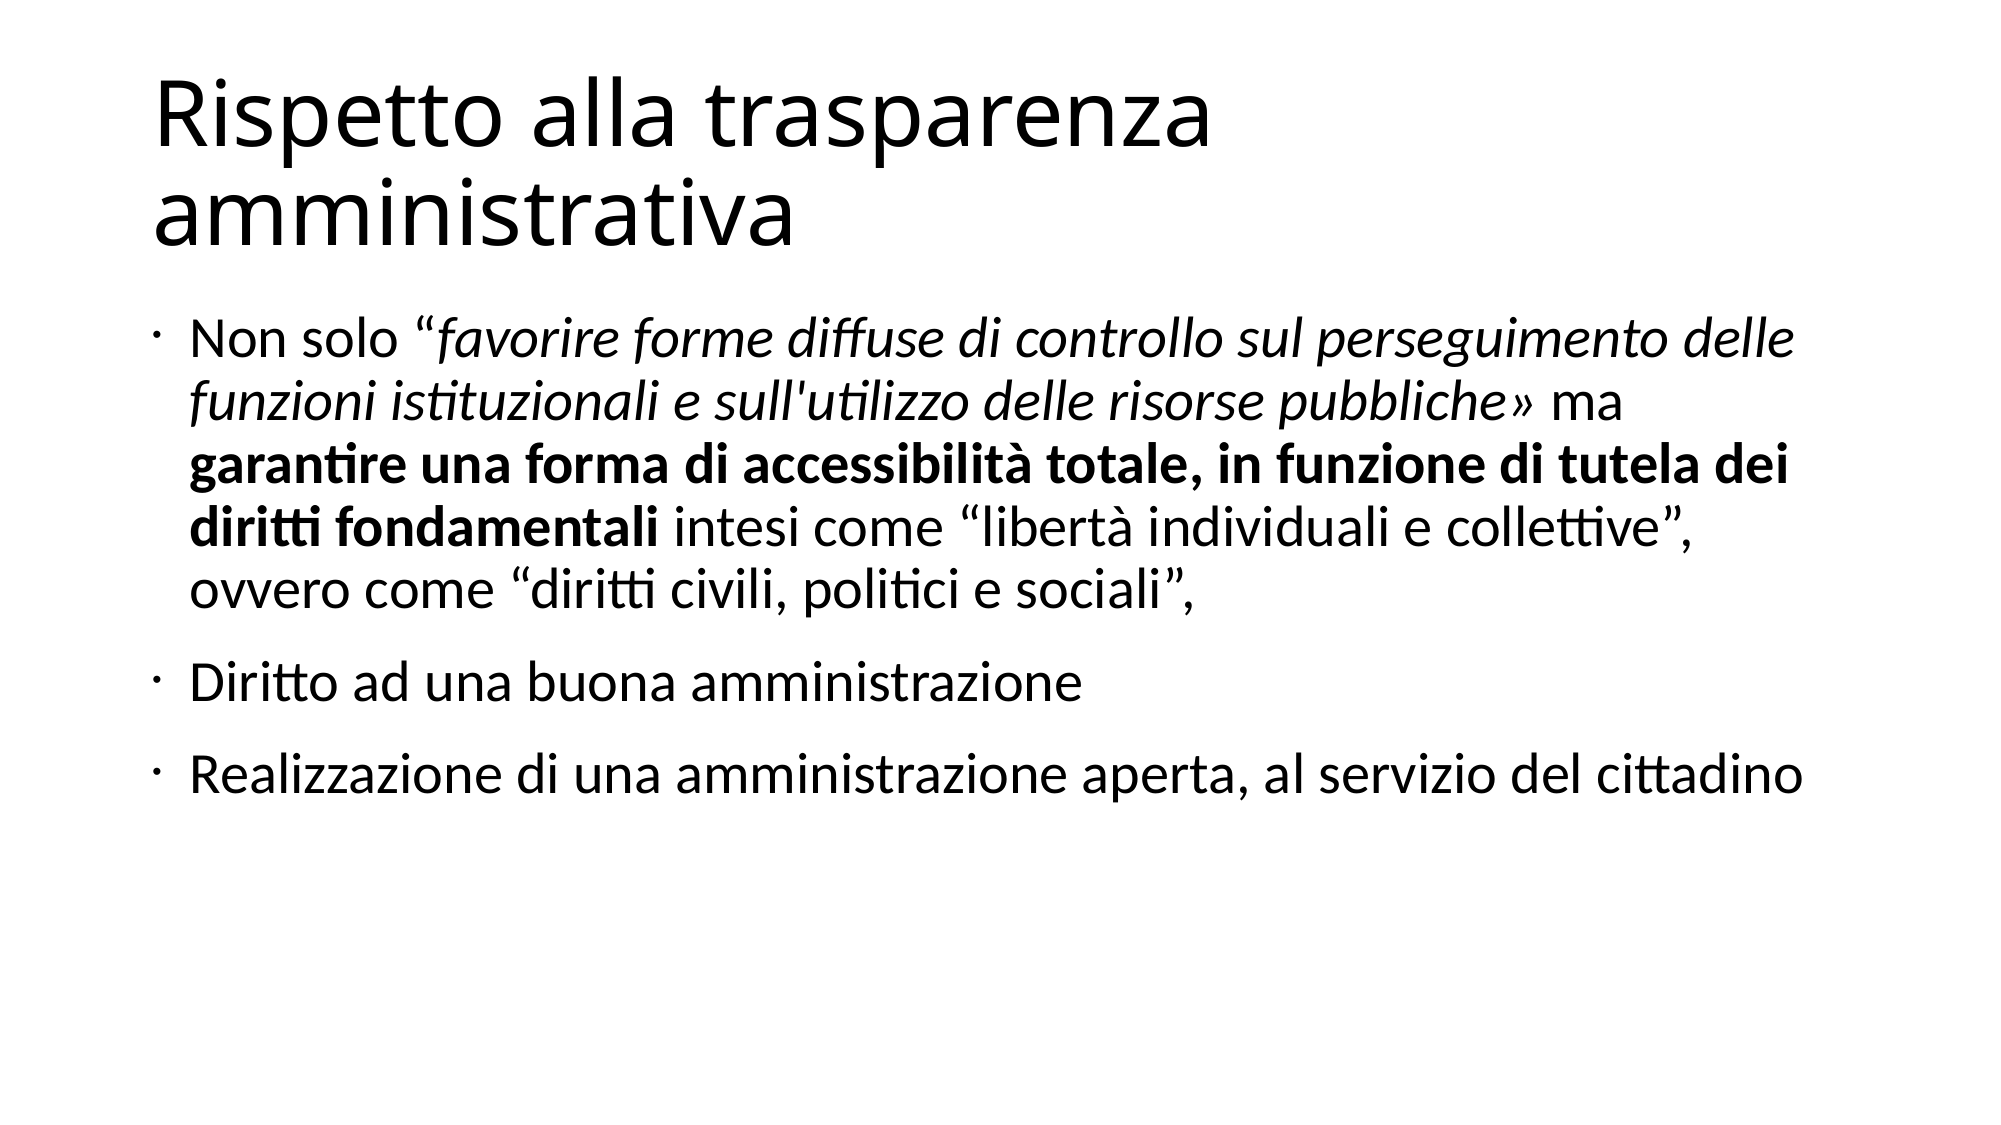

# Rispetto alla trasparenza amministrativa
Non solo “favorire forme diffuse di controllo sul perseguimento delle funzioni istituzionali e sull'utilizzo delle risorse pubbliche» ma garantire una forma di accessibilità totale, in funzione di tutela dei diritti fondamentali intesi come “libertà individuali e collettive”, ovvero come “diritti civili, politici e sociali”,
Diritto ad una buona amministrazione
Realizzazione di una amministrazione aperta, al servizio del cittadino